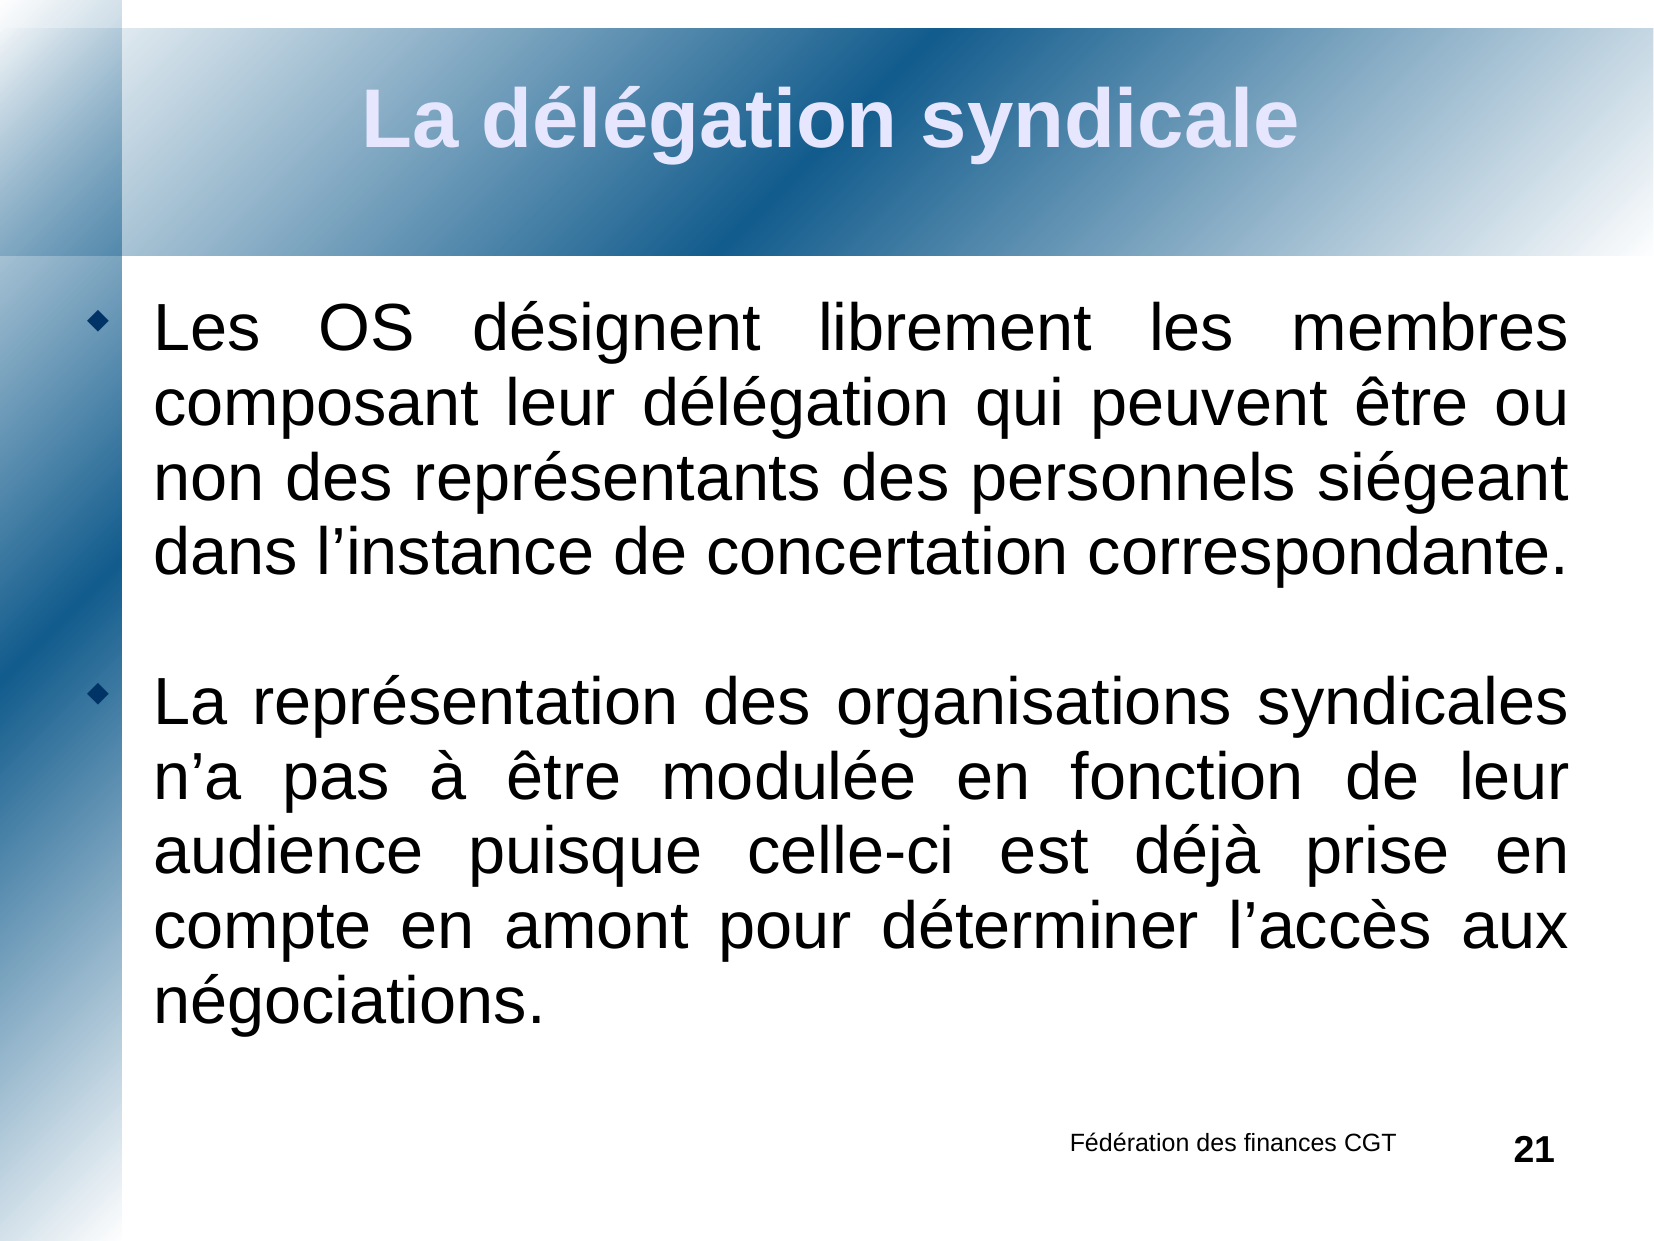

# La délégation syndicale
Les OS désignent librement les membres composant leur délégation qui peuvent être ou non des représentants des personnels siégeant dans l’instance de concertation correspondante.
La représentation des organisations syndicales n’a pas à être modulée en fonction de leur audience puisque celle-ci est déjà prise en compte en amont pour déterminer l’accès aux négociations.
Fédération des finances CGT